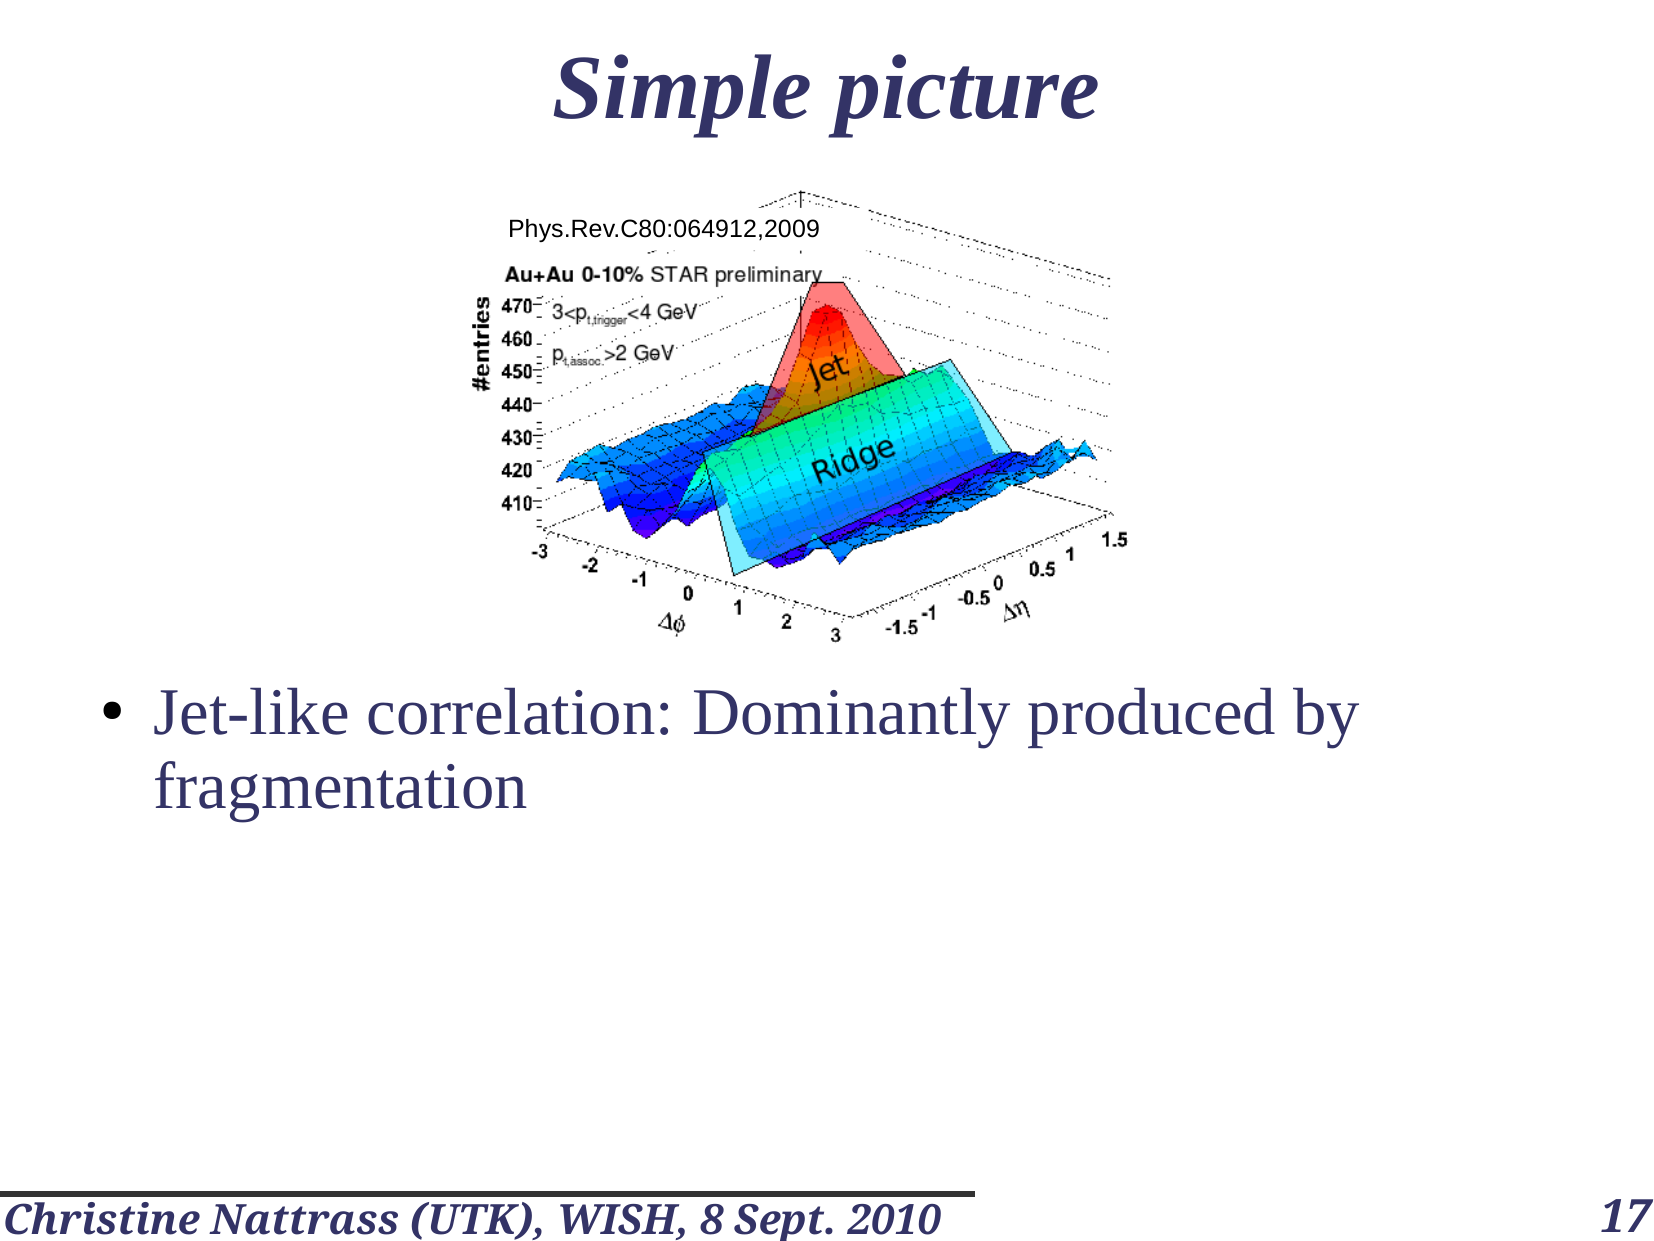

# Simple picture
Phys.Rev.C80:064912,2009
Jet-like correlation: Dominantly produced by fragmentation